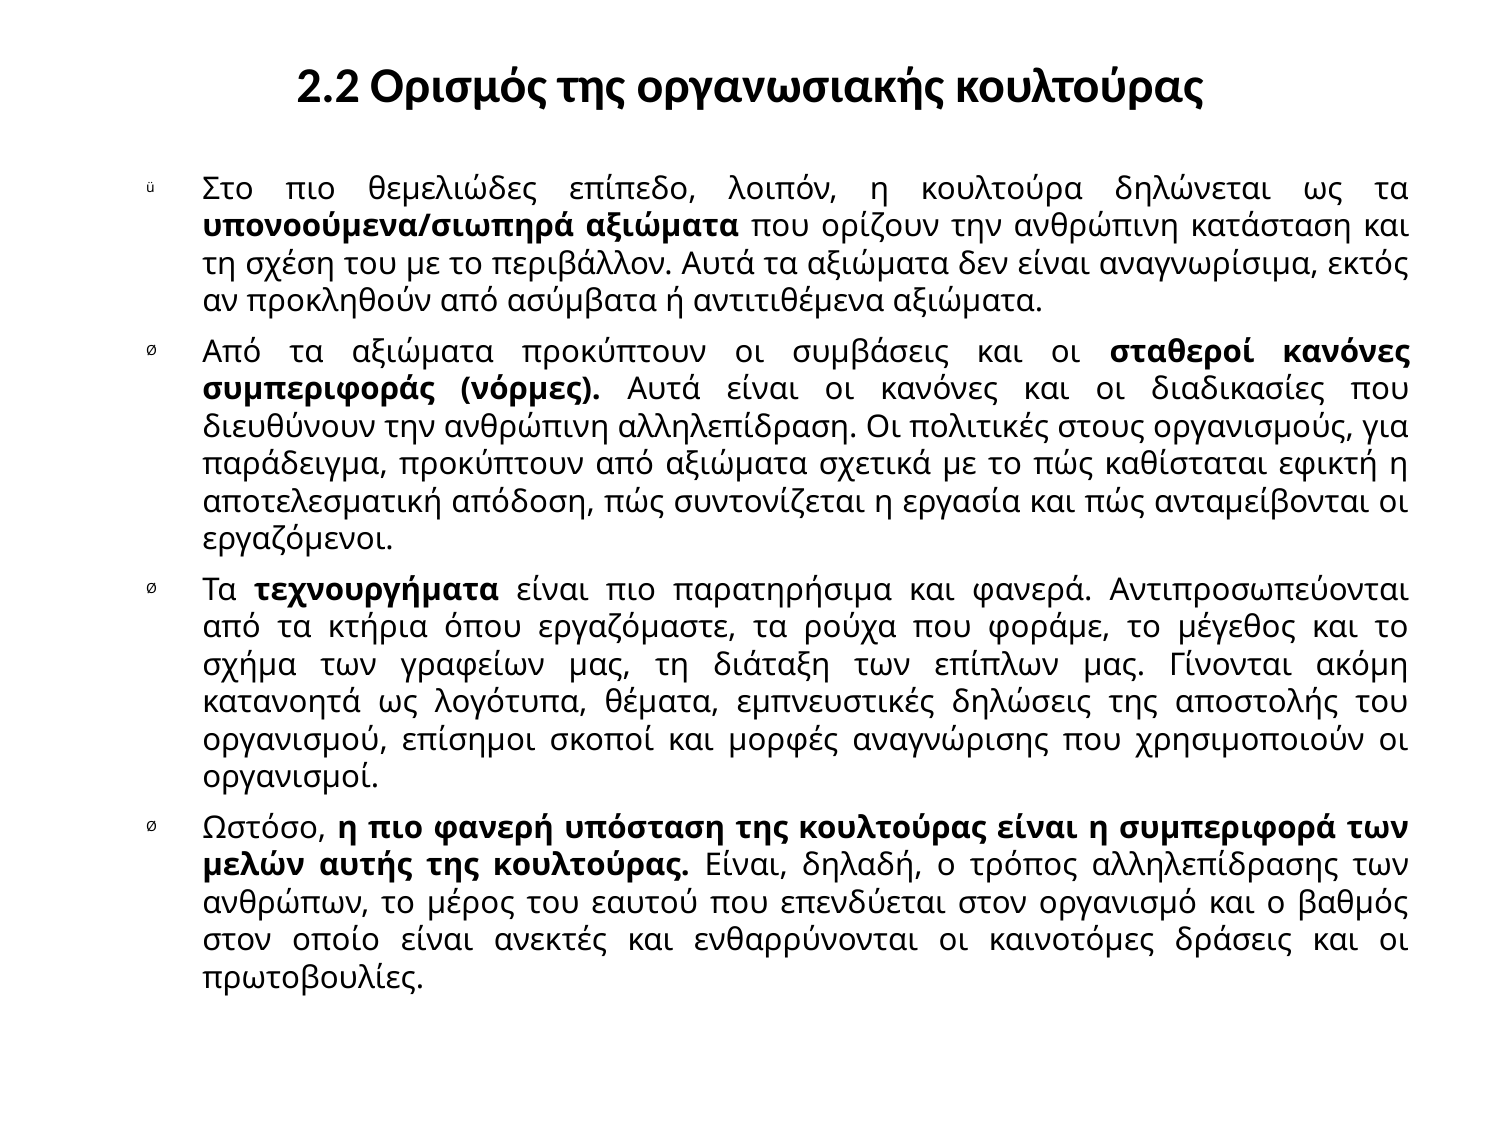

# 2.2	Ορισμός της οργανωσιακής κουλτούρας
Στο πιο θεμελιώδες επίπεδο, λοιπόν, η κουλτούρα δηλώνεται ως τα υπονοούμενα/σιωπηρά αξιώματα που ορίζουν την ανθρώπινη κατάσταση και τη σχέση του με το περιβάλλον. Αυτά τα αξιώματα δεν είναι αναγνωρίσιμα, εκτός αν προκληθούν από ασύμβατα ή αντιτιθέμενα αξιώματα.
Από τα αξιώματα προκύπτουν οι συμβάσεις και οι σταθεροί κανόνες συμπεριφοράς (νόρμες). Αυτά είναι οι κανόνες και οι διαδικασίες που διευθύνουν την ανθρώπινη αλληλεπίδραση. Οι πολιτικές στους οργανισμούς, για παράδειγμα, προκύπτουν από αξιώματα σχετικά με το πώς καθίσταται εφικτή η αποτελεσματική απόδοση, πώς συντονίζεται η εργασία και πώς ανταμείβονται οι εργαζόμενοι.
Τα τεχνουργήματα είναι πιο παρατηρήσιμα και φανερά. Αντιπροσωπεύονται από τα κτήρια όπου εργαζόμαστε, τα ρούχα που φοράμε, το μέγεθος και το σχήμα των γραφείων μας, τη διάταξη των επίπλων μας. Γίνονται ακόμη κατανοητά ως λογότυπα, θέματα, εμπνευστικές δηλώσεις της αποστολής του οργανισμού, επίσημοι σκοποί και μορφές αναγνώρισης που χρησιμοποιούν οι οργανισμοί.
Ωστόσο, η πιο φανερή υπόσταση της κουλτούρας είναι η συμπεριφορά των μελών αυτής της κουλτούρας. Είναι, δηλαδή, ο τρόπος αλληλεπίδρασης των ανθρώπων, το μέρος του εαυτού που επενδύεται στον οργανισμό και ο βαθμός στον οποίο είναι ανεκτές και ενθαρρύνονται οι καινοτόμες δράσεις και οι πρωτοβουλίες.